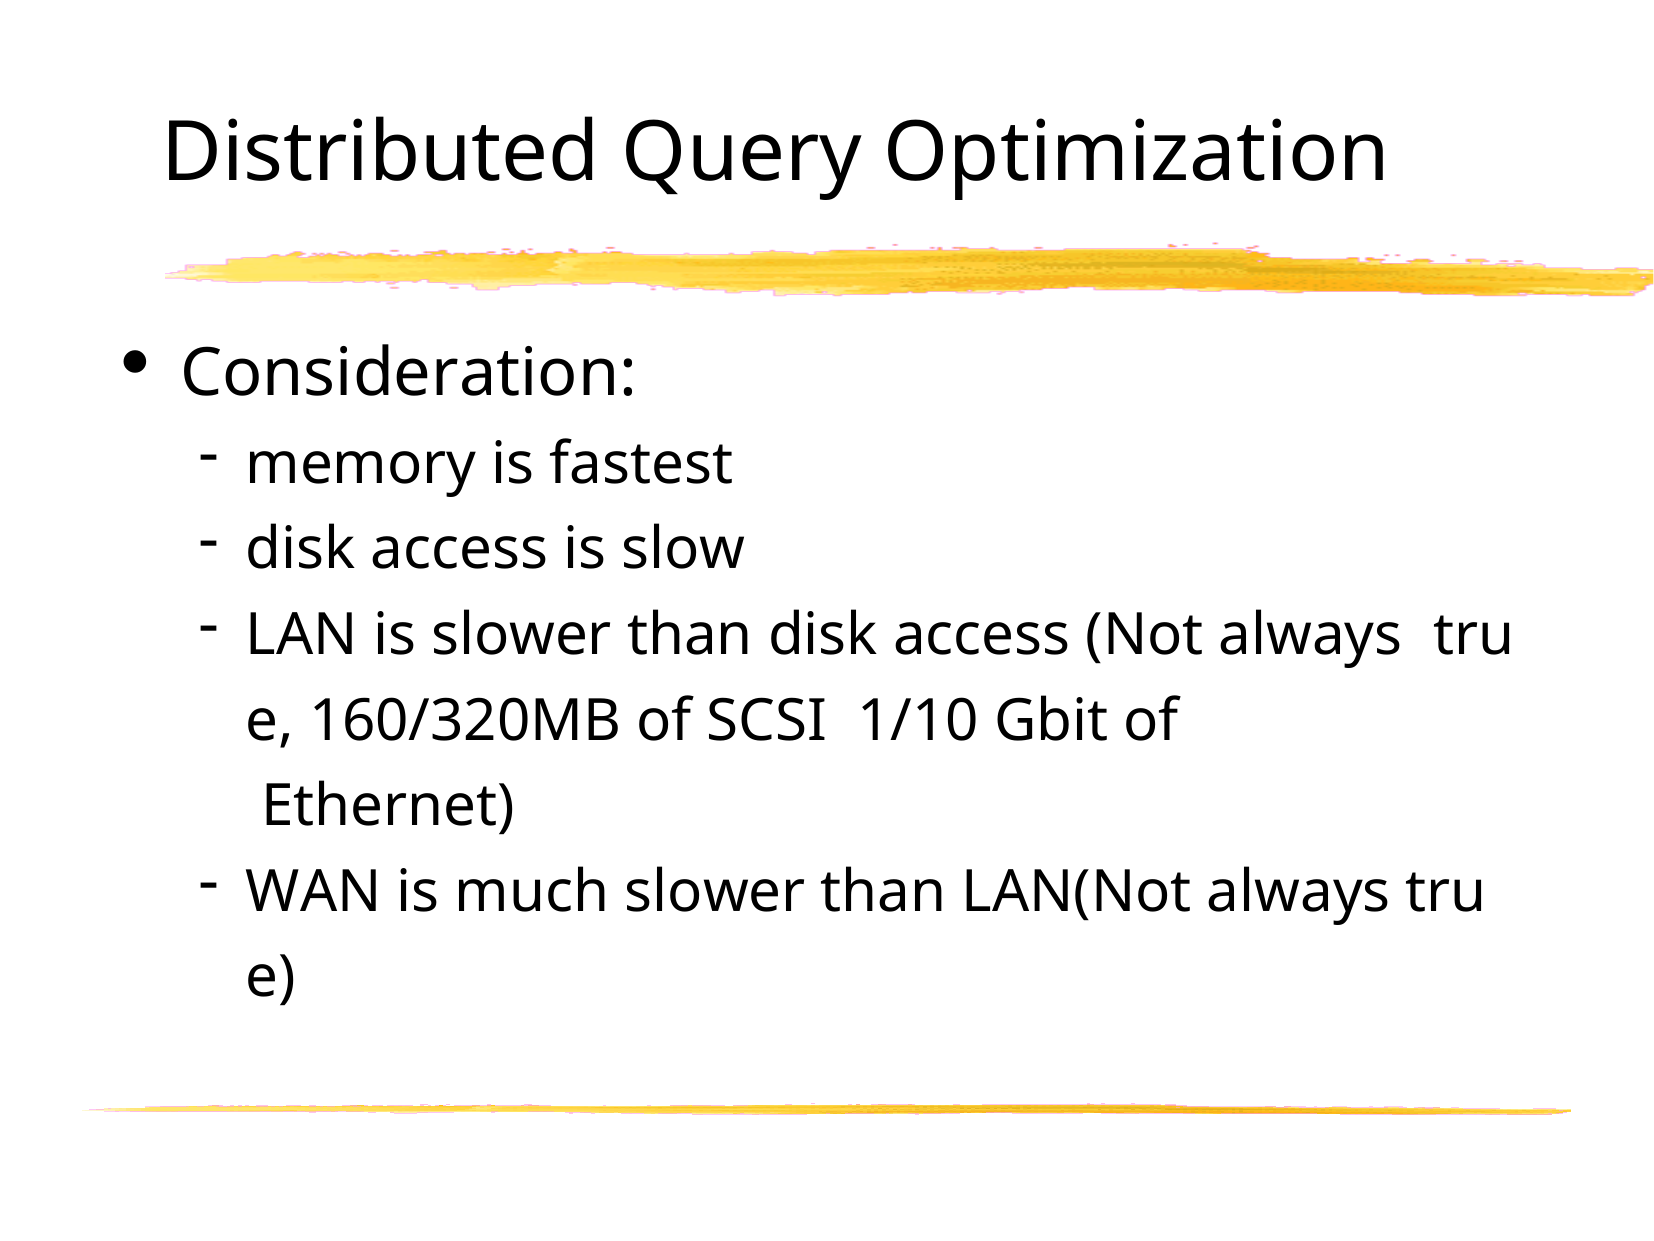

# Distributed Query Optimization
Consideration:
memory is fastest
disk access is slow
LAN is slower than disk access (Not always true, 160/320MB of SCSI 1/10 Gbit of
 Ethernet)
WAN is much slower than LAN(Not always true)